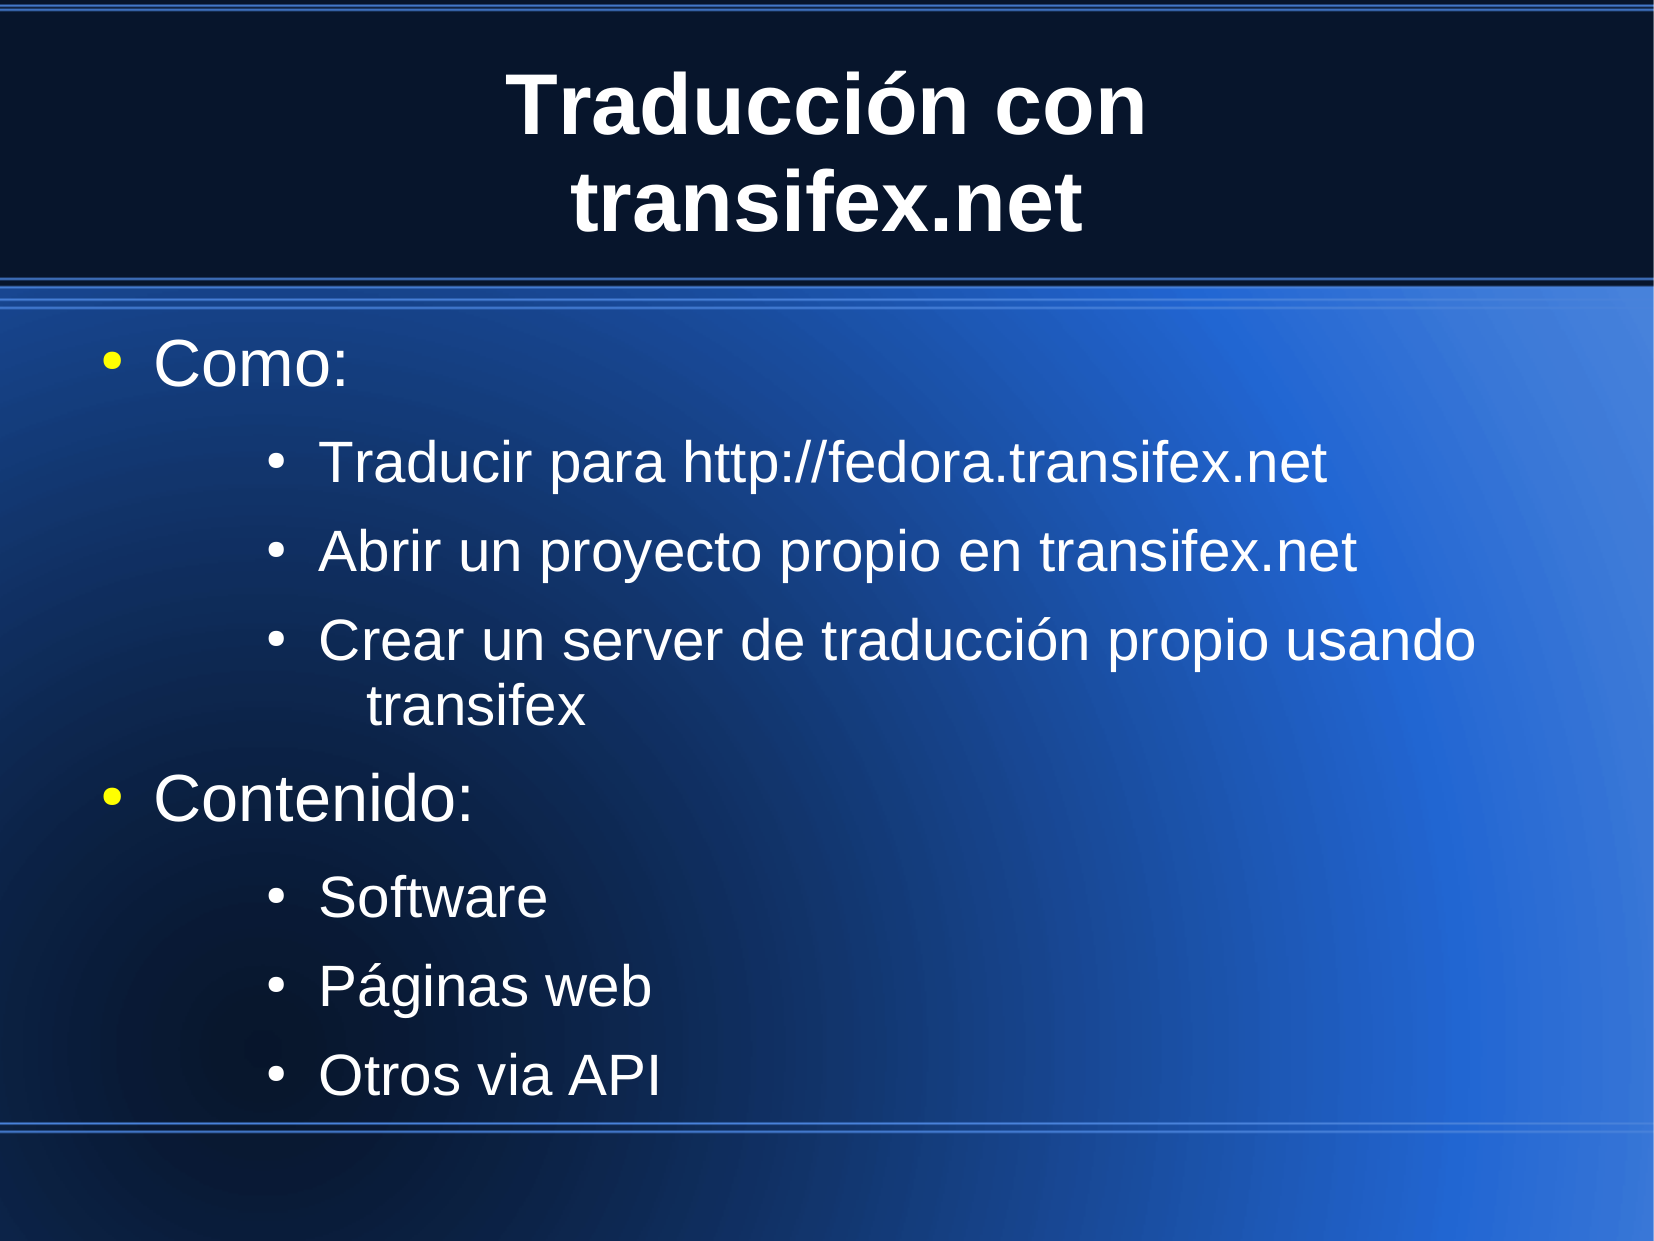

# Traducción con transifex.net
Como:
Traducir para http://fedora.transifex.net
Abrir un proyecto propio en transifex.net
Crear un server de traducción propio usando transifex
Contenido:
Software
Páginas web
Otros via API